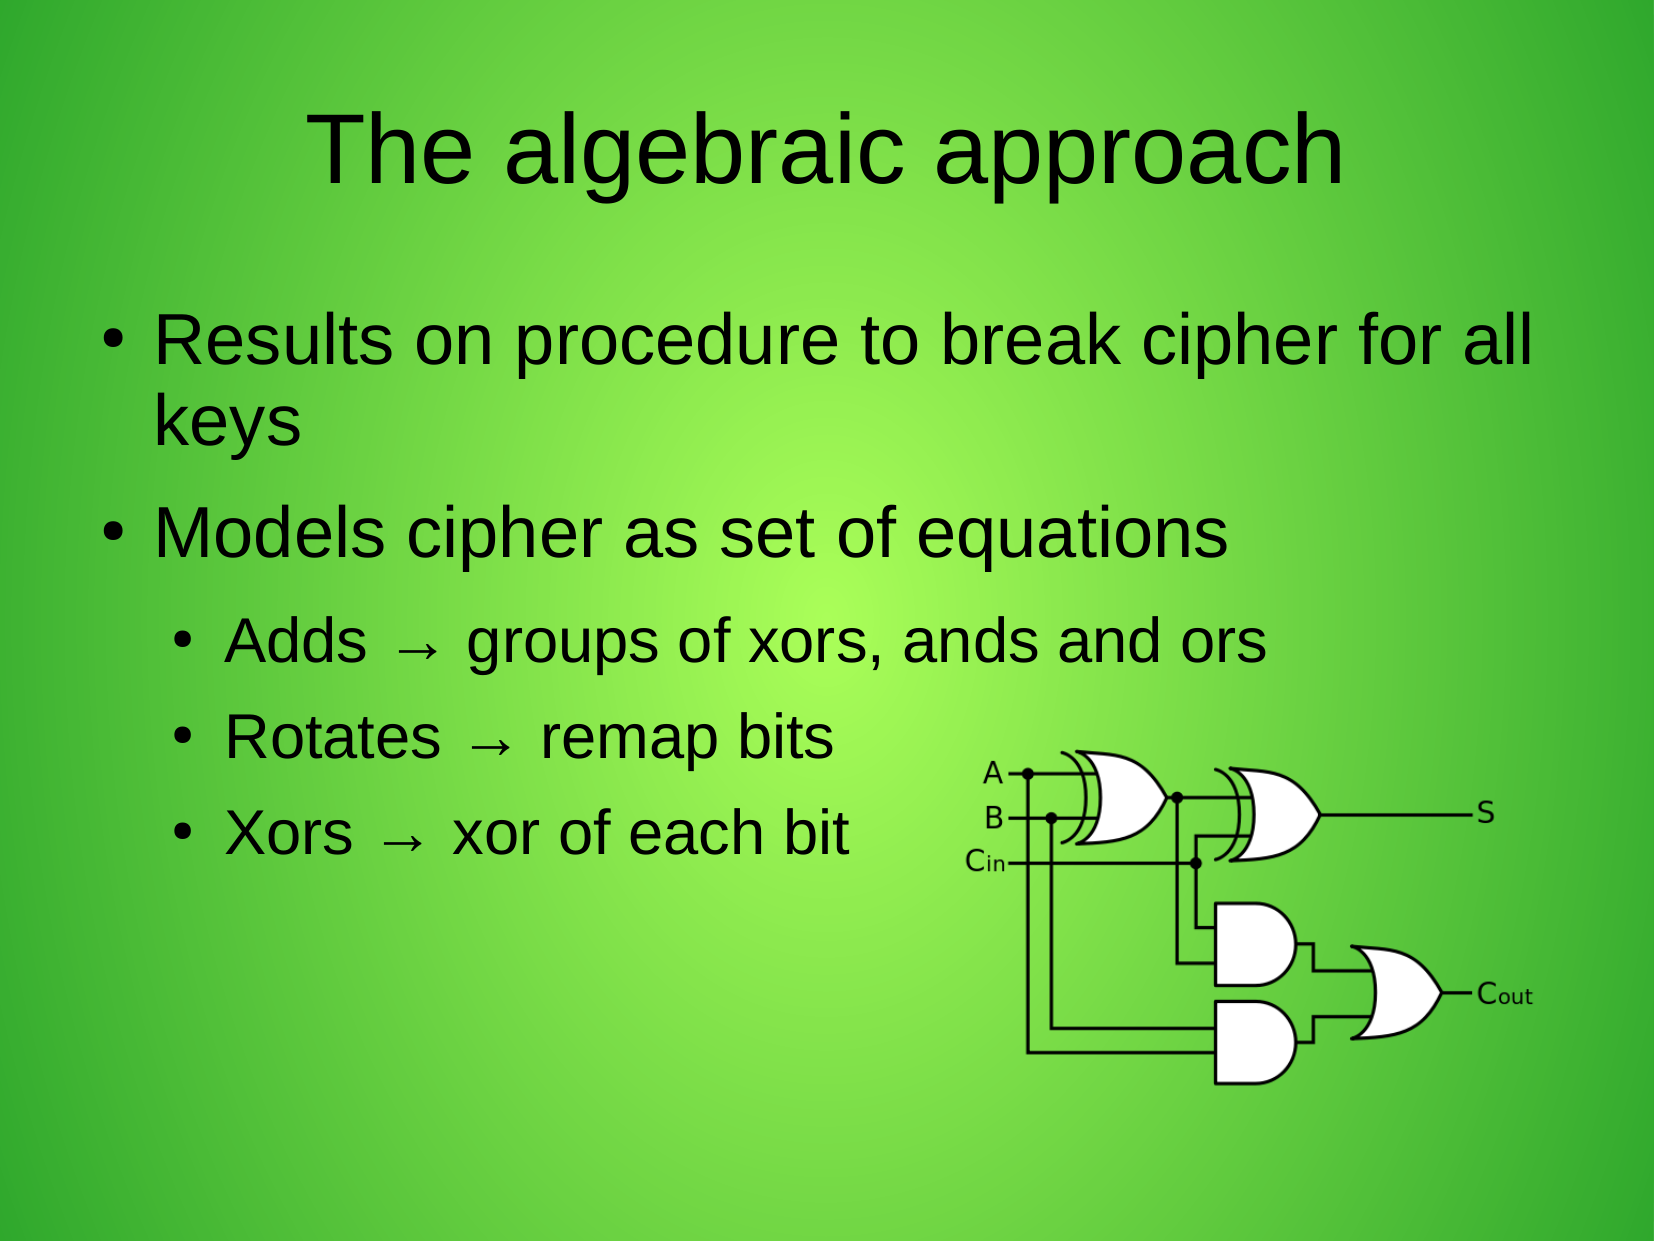

# The algebraic approach
Results on procedure to break cipher for all keys
Models cipher as set of equations
Adds → groups of xors, ands and ors
Rotates → remap bits
Xors → xor of each bit